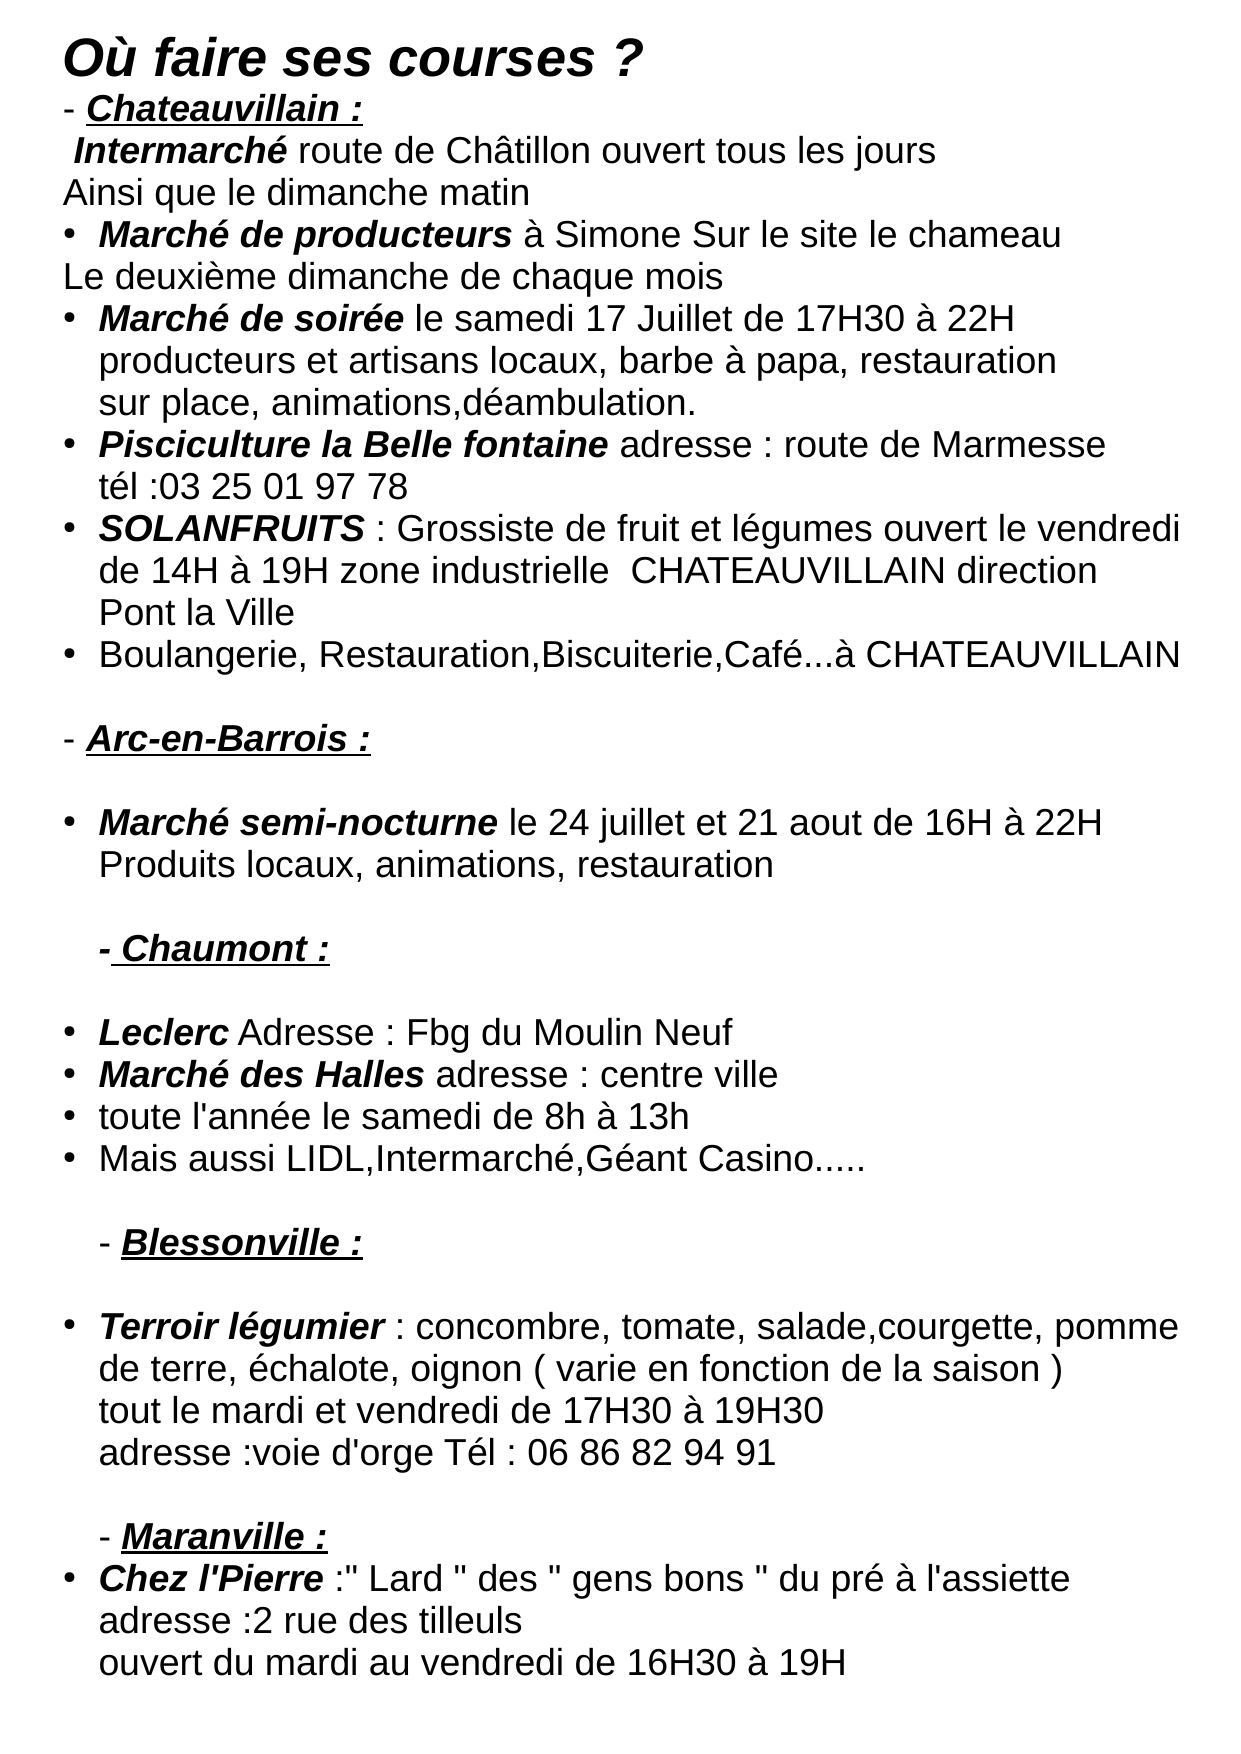

Où faire ses courses ?
- Chateauvillain :
 Intermarché route de Châtillon ouvert tous les jours
Ainsi que le dimanche matin
Marché de producteurs à Simone Sur le site le chameau
Le deuxième dimanche de chaque mois
Marché de soirée le samedi 17 Juillet de 17H30 à 22H
producteurs et artisans locaux, barbe à papa, restauration
sur place, animations,déambulation.
Pisciculture la Belle fontaine adresse : route de Marmesse
tél :03 25 01 97 78
SOLANFRUITS : Grossiste de fruit et légumes ouvert le vendredi
de 14H à 19H zone industrielle CHATEAUVILLAIN direction
Pont la Ville
Boulangerie, Restauration,Biscuiterie,Café...à CHATEAUVILLAIN
- Arc-en-Barrois :
Marché semi-nocturne le 24 juillet et 21 aout de 16H à 22H
Produits locaux, animations, restauration
- Chaumont :
Leclerc Adresse : Fbg du Moulin Neuf
Marché des Halles adresse : centre ville
toute l'année le samedi de 8h à 13h
Mais aussi LIDL,Intermarché,Géant Casino.....
- Blessonville :
Terroir légumier : concombre, tomate, salade,courgette, pomme
de terre, échalote, oignon ( varie en fonction de la saison )
tout le mardi et vendredi de 17H30 à 19H30
adresse :voie d'orge Tél : 06 86 82 94 91
- Maranville :
Chez l'Pierre :" Lard " des " gens bons " du pré à l'assiette
adresse :2 rue des tilleuls
ouvert du mardi au vendredi de 16H30 à 19H